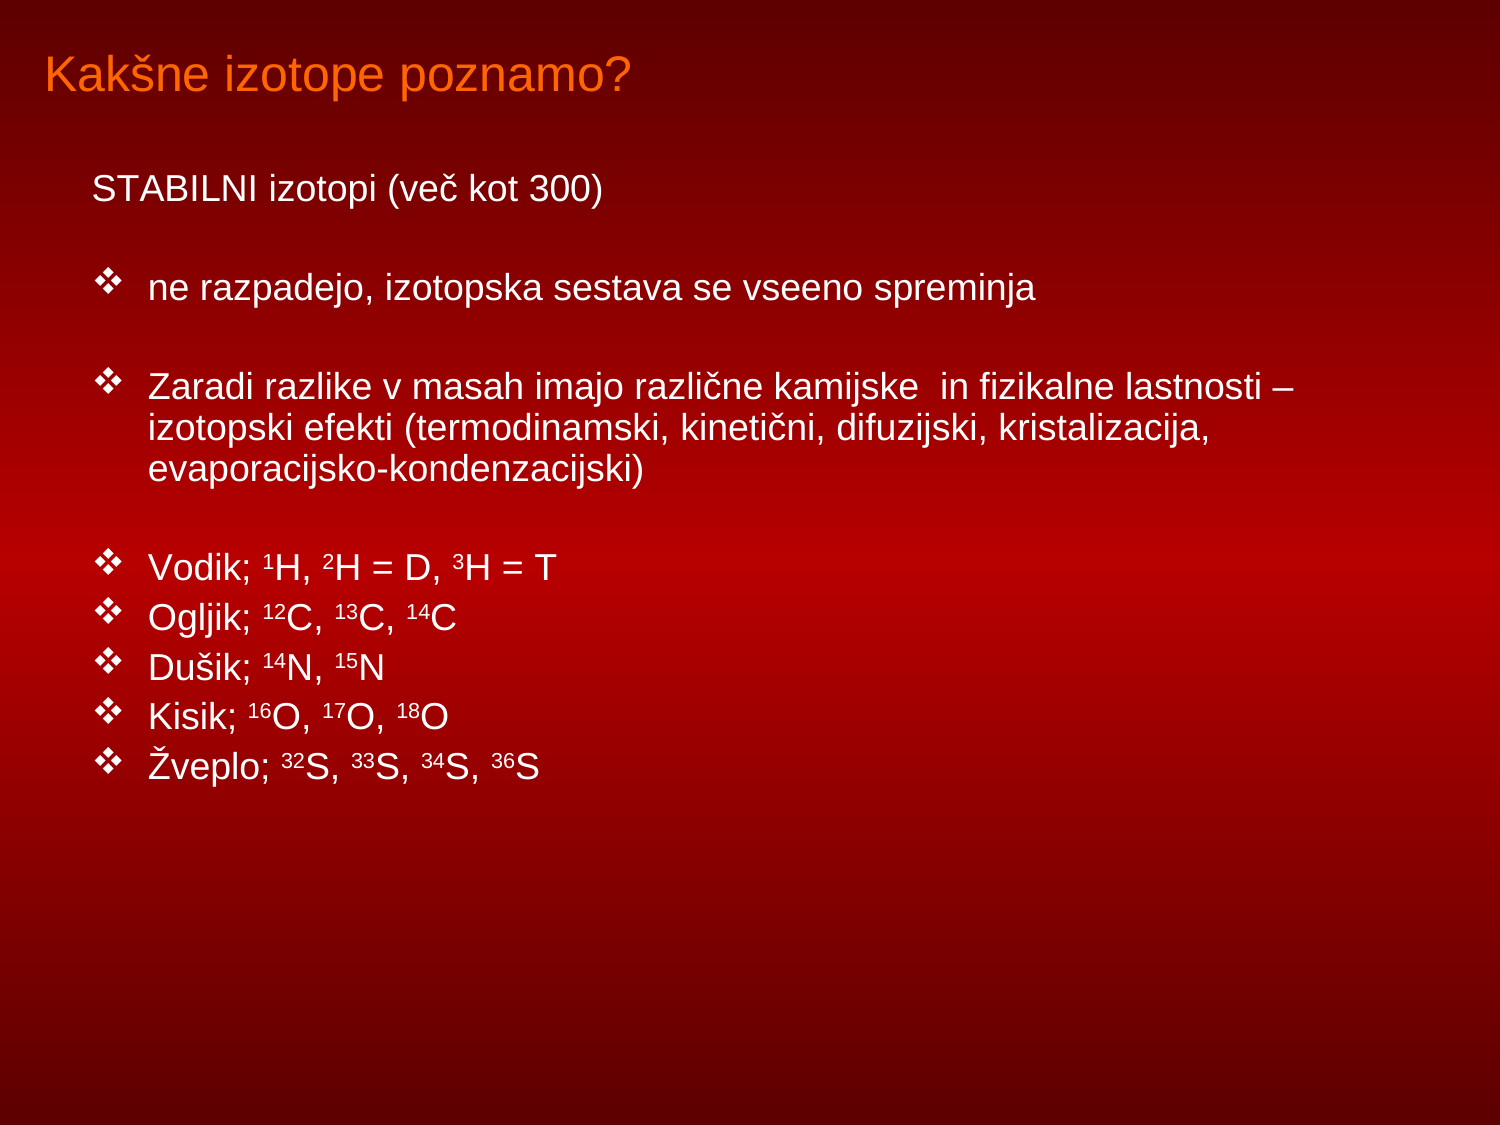

# Kakšne izotope poznamo?
STABILNI izotopi (več kot 300)
ne razpadejo, izotopska sestava se vseeno spreminja
Zaradi razlike v masah imajo različne kamijske in fizikalne lastnosti – izotopski efekti (termodinamski, kinetični, difuzijski, kristalizacija, evaporacijsko-kondenzacijski)
Vodik; 1H, 2H = D, 3H = T
Ogljik; 12C, 13C, 14C
Dušik; 14N, 15N
Kisik; 16O, 17O, 18O
Žveplo; 32S, 33S, 34S, 36S